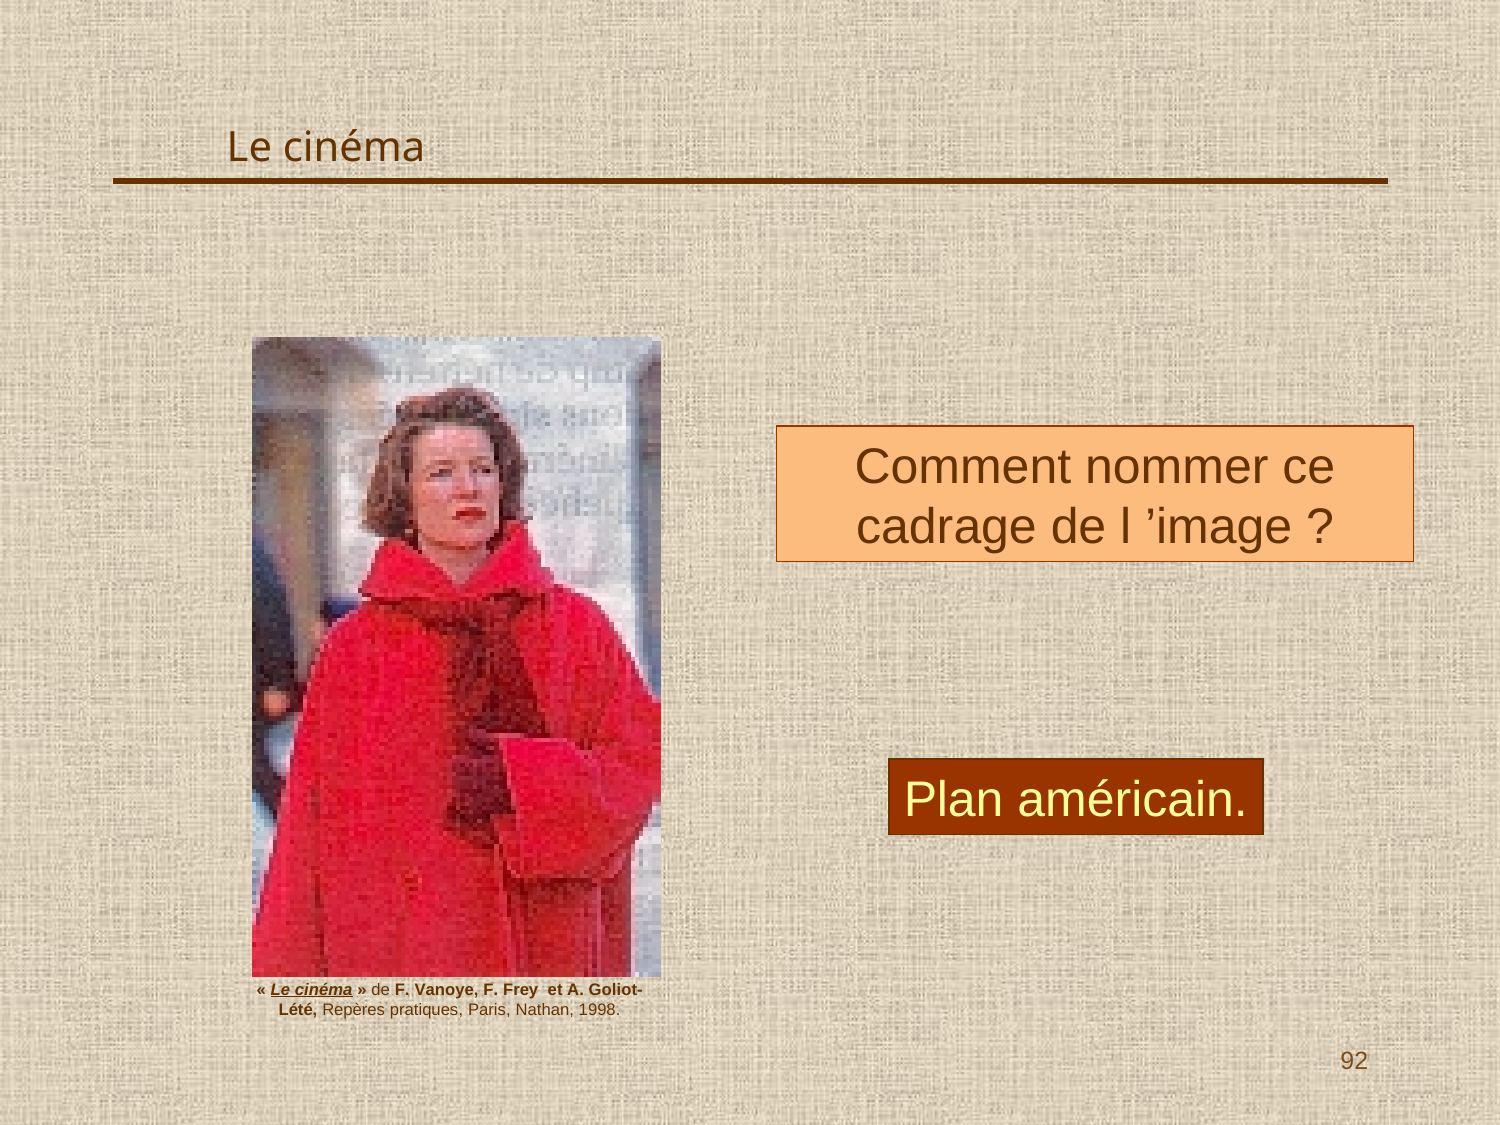

Le cinéma
« Le cinéma » de F. Vanoye, F. Frey et A. Goliot-Lété, Repères pratiques, Paris, Nathan, 1998.
Comment nommer ce cadrage de l ’image ?
Plan américain.
92